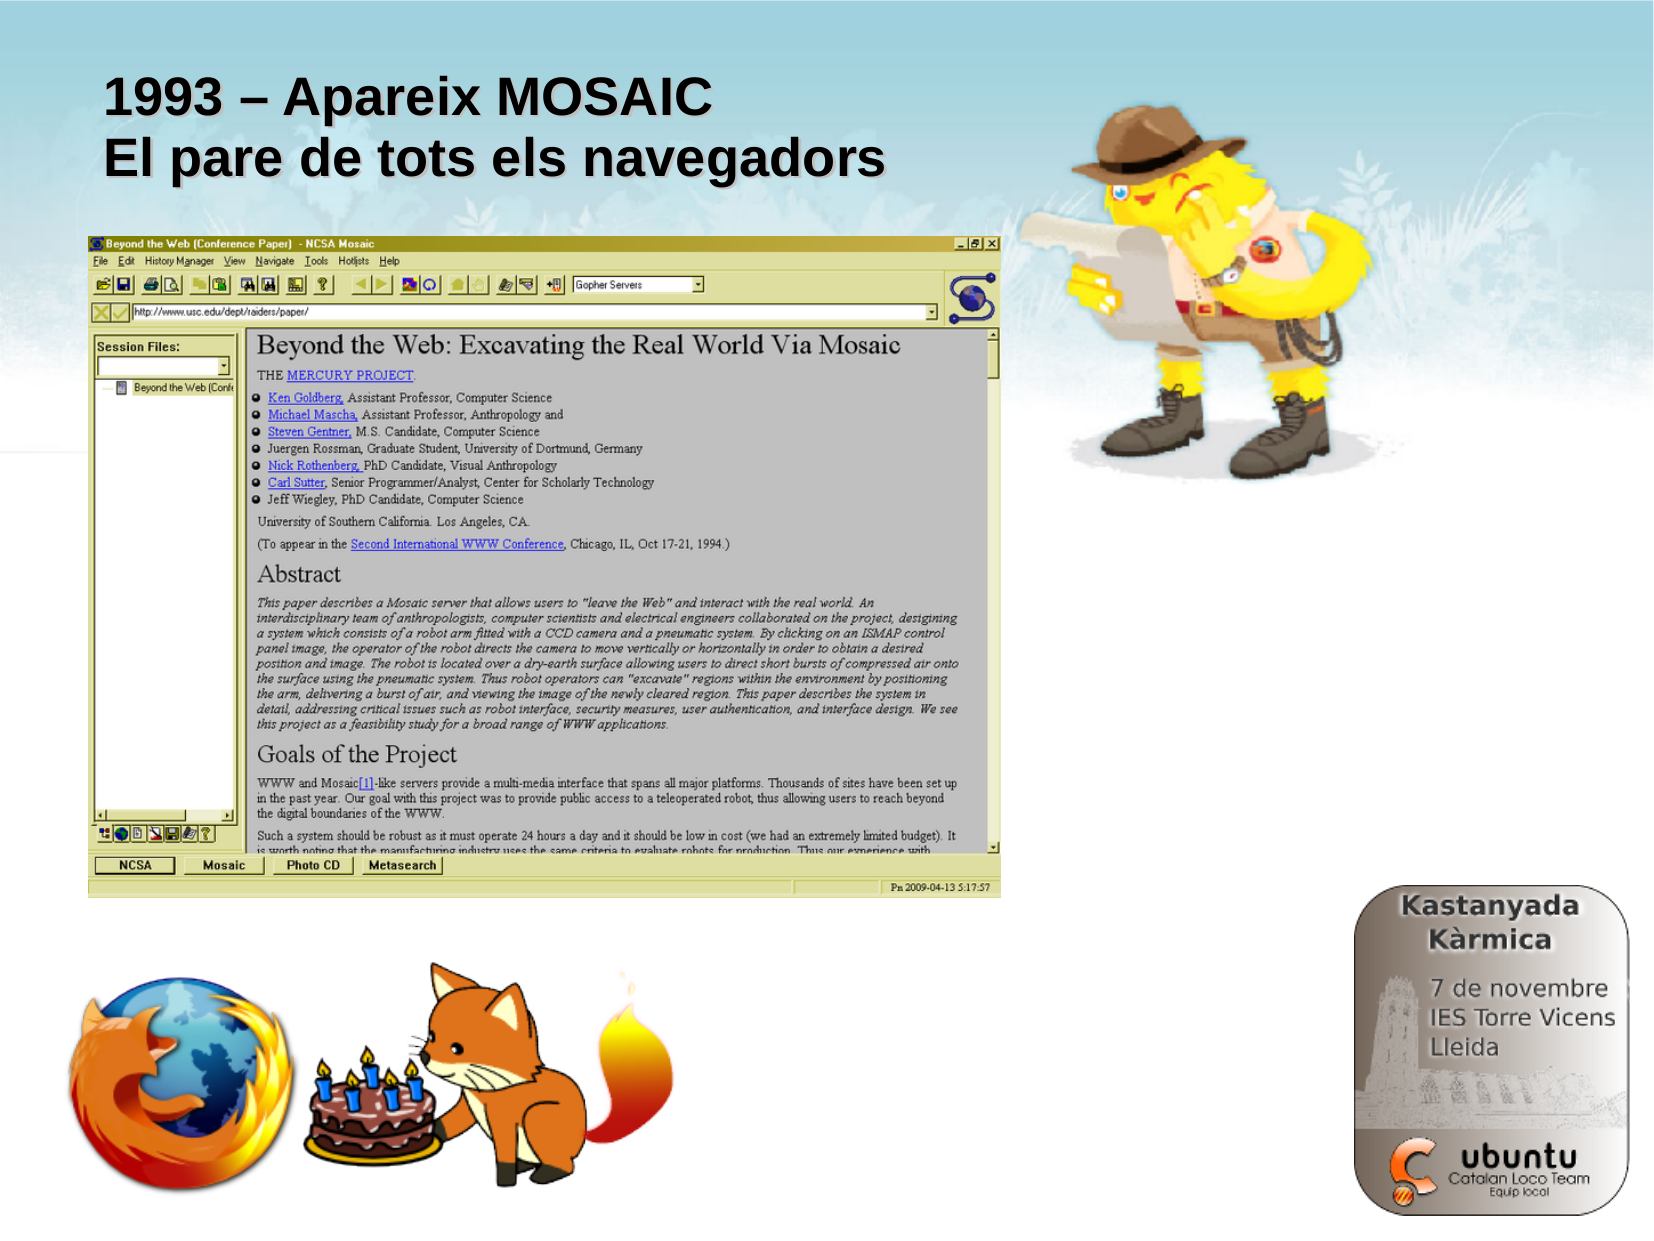

1993 – Apareix MOSAIC
El pare de tots els navegadors